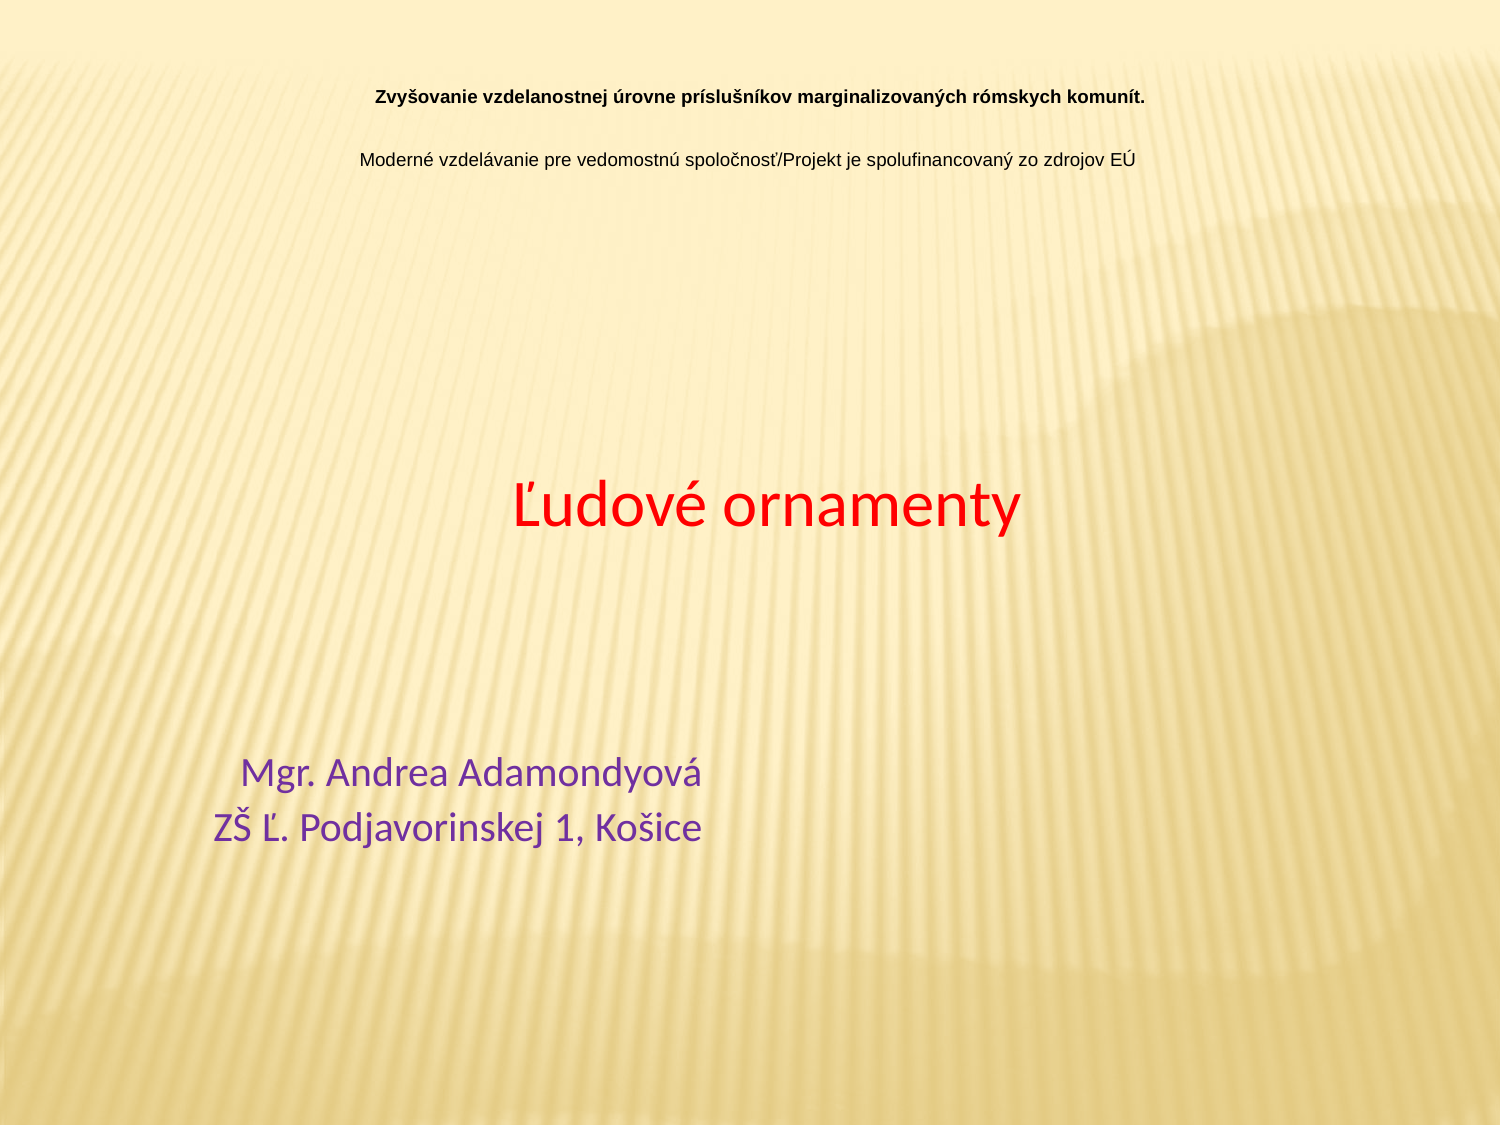

#
 Zvyšovanie vzdelanostnej úrovne príslušníkov marginalizovaných rómskych komunít.
Moderné vzdelávanie pre vedomostnú spoločnosť/Projekt je spolufinancovaný zo zdrojov EÚ
Ľudové ornamenty
Mgr. Andrea Adamondyová
ZŠ Ľ. Podjavorinskej 1, Košice